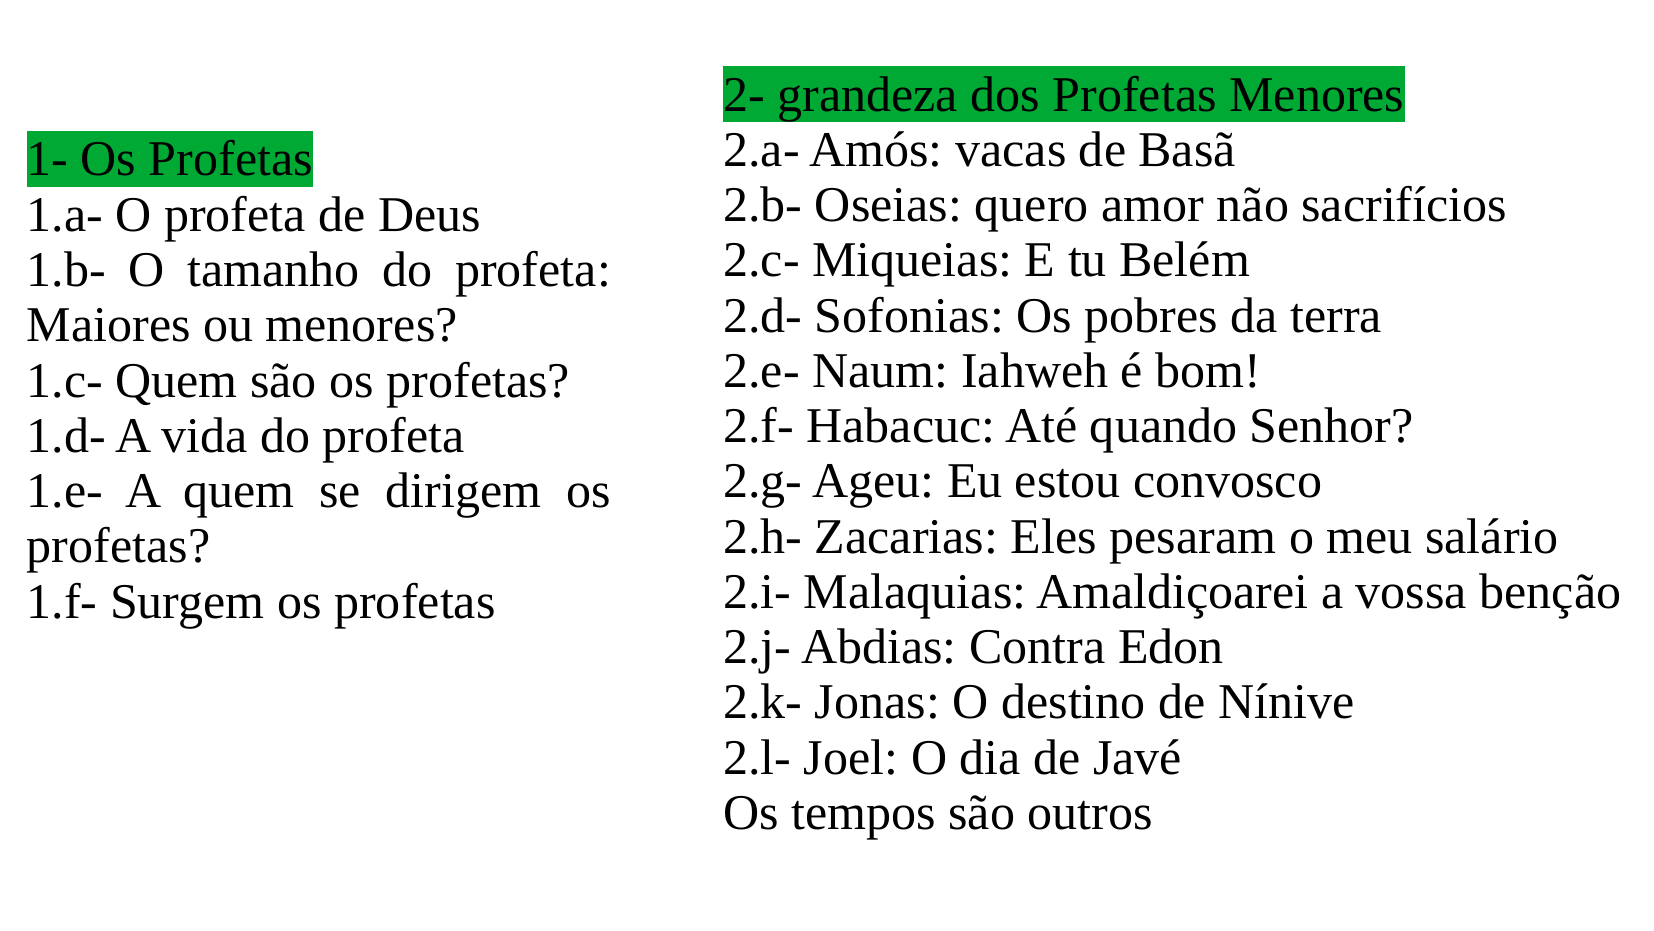

2- grandeza dos Profetas Menores
2.a- Amós: vacas de Basã
2.b- Oseias: quero amor não sacrifícios
2.c- Miqueias: E tu Belém
2.d- Sofonias: Os pobres da terra
2.e- Naum: Iahweh é bom!
2.f- Habacuc: Até quando Senhor?
2.g- Ageu: Eu estou convosco
2.h- Zacarias: Eles pesaram o meu salário
2.i- Malaquias: Amaldiçoarei a vossa benção
2.j- Abdias: Contra Edon
2.k- Jonas: O destino de Nínive
2.l- Joel: O dia de Javé
Os tempos são outros
1- Os Profetas
1.a- O profeta de Deus
1.b- O tamanho do profeta: Maiores ou menores?
1.c- Quem são os profetas?
1.d- A vida do profeta
1.e- A quem se dirigem os profetas?
1.f- Surgem os profetas